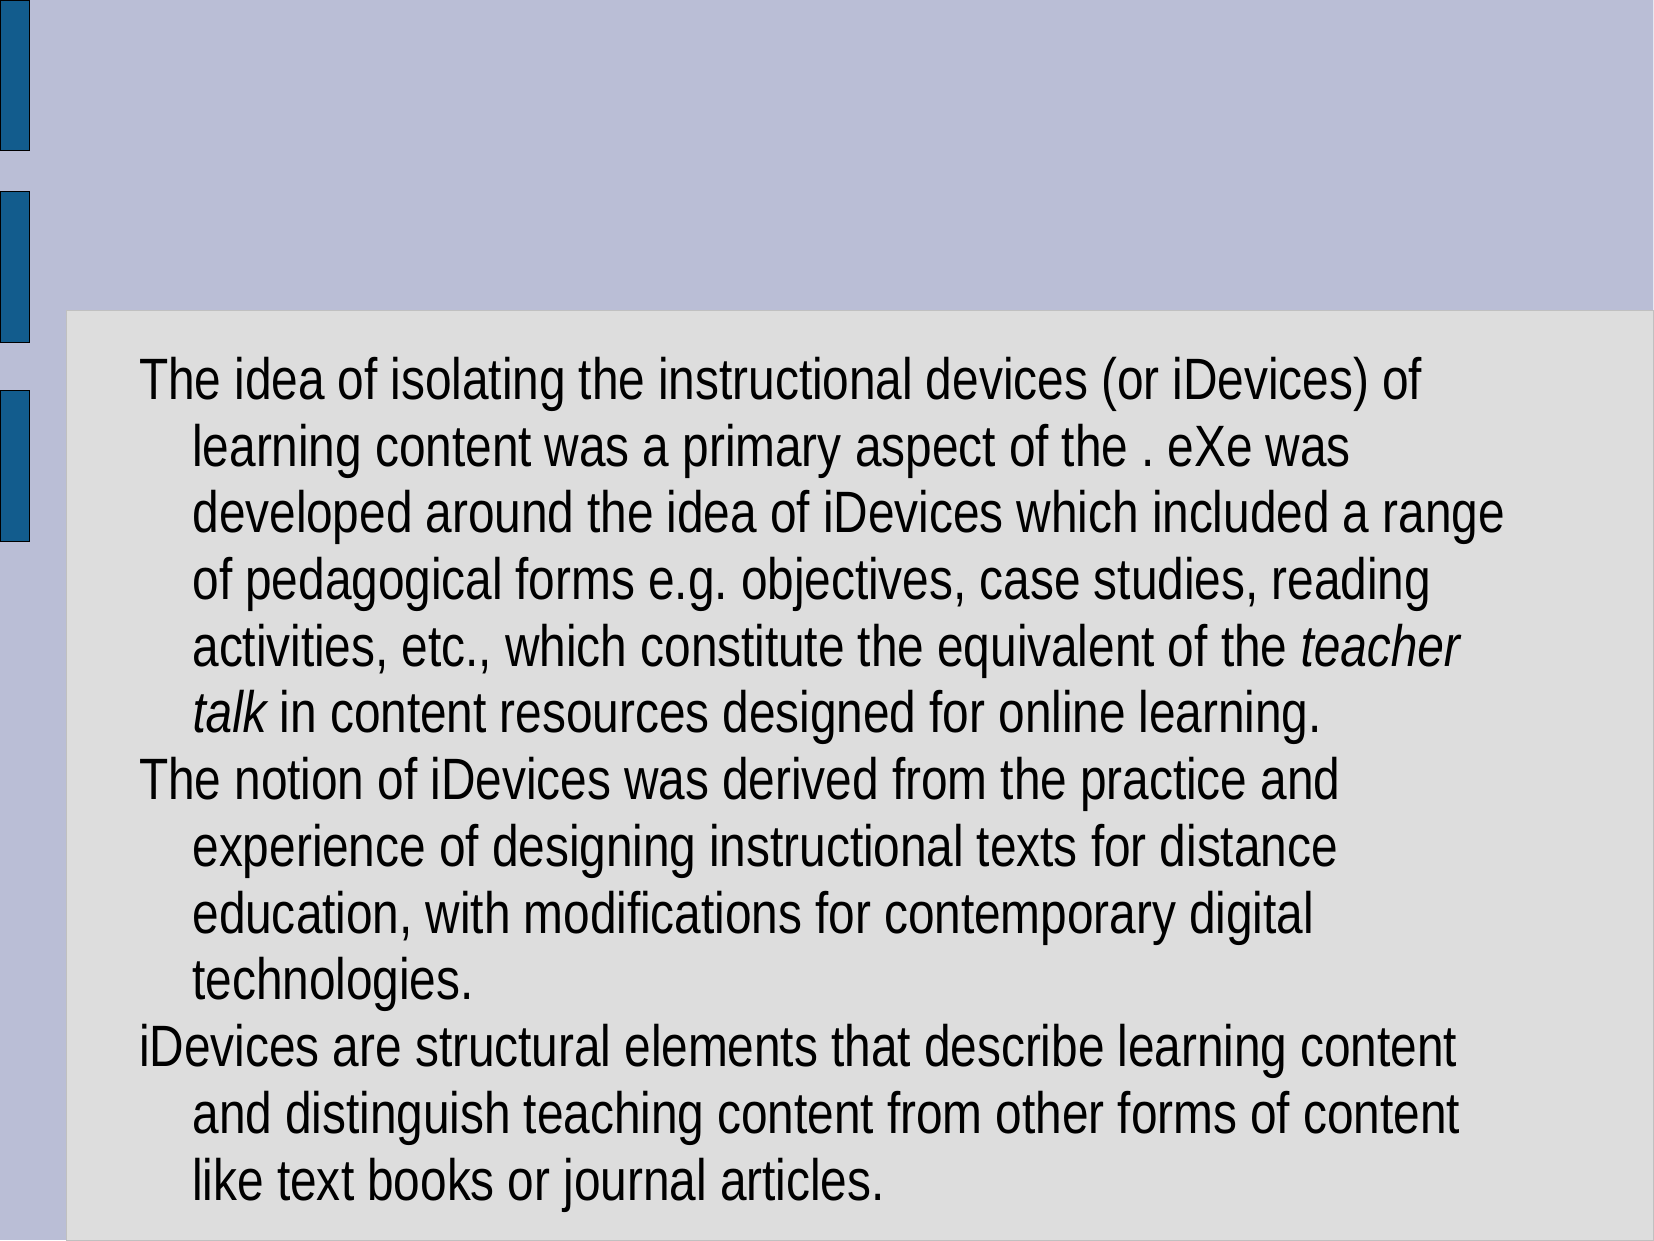

# The idea of isolating the instructional devices (or iDevices) of learning content was a primary aspect of the . eXe was developed around the idea of iDevices which included a range of pedagogical forms e.g. objectives, case studies, reading activities, etc., which constitute the equivalent of the teacher talk in content resources designed for online learning.
The notion of iDevices was derived from the practice and experience of designing instructional texts for distance education, with modifications for contemporary digital technologies.
iDevices are structural elements that describe learning content and distinguish teaching content from other forms of content like text books or journal articles.